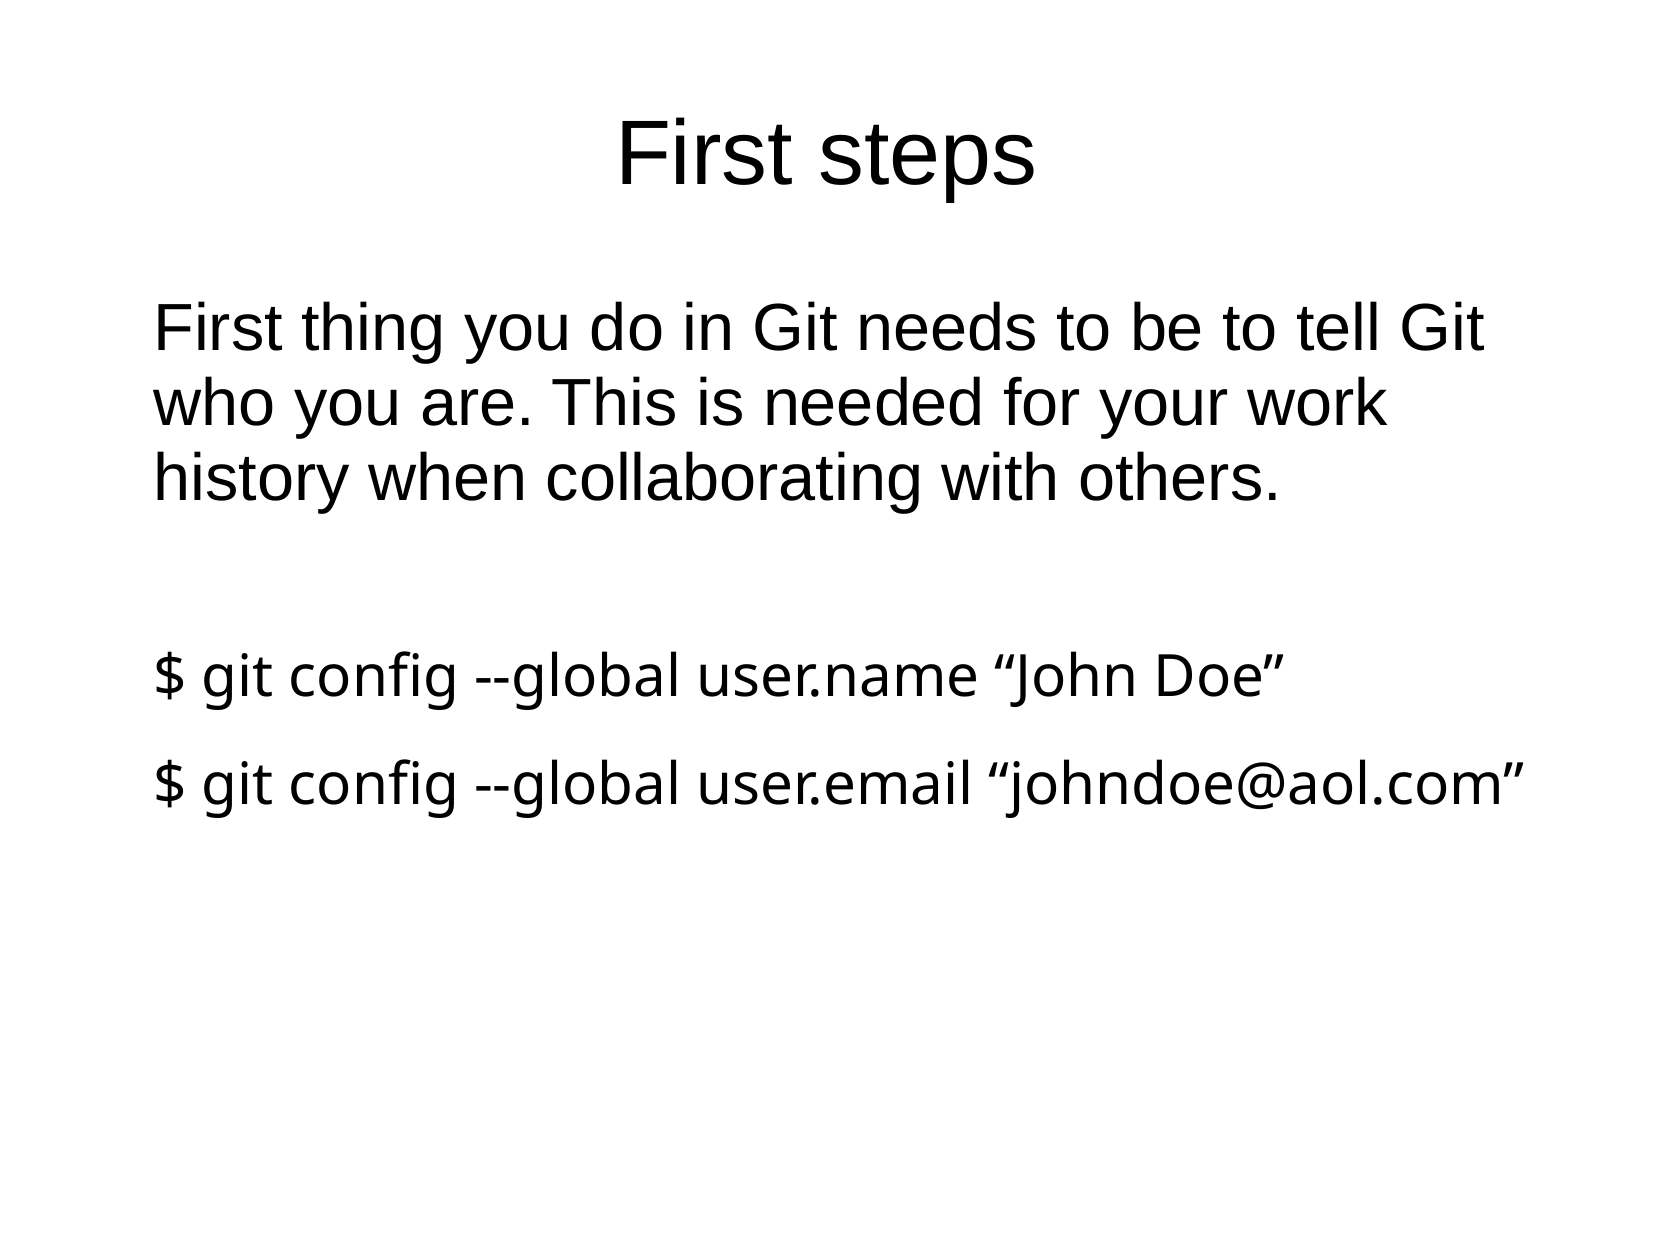

# First steps
First thing you do in Git needs to be to tell Git who you are. This is needed for your work history when collaborating with others.
$ git config --global user.name “John Doe”
$ git config --global user.email “johndoe@aol.com”